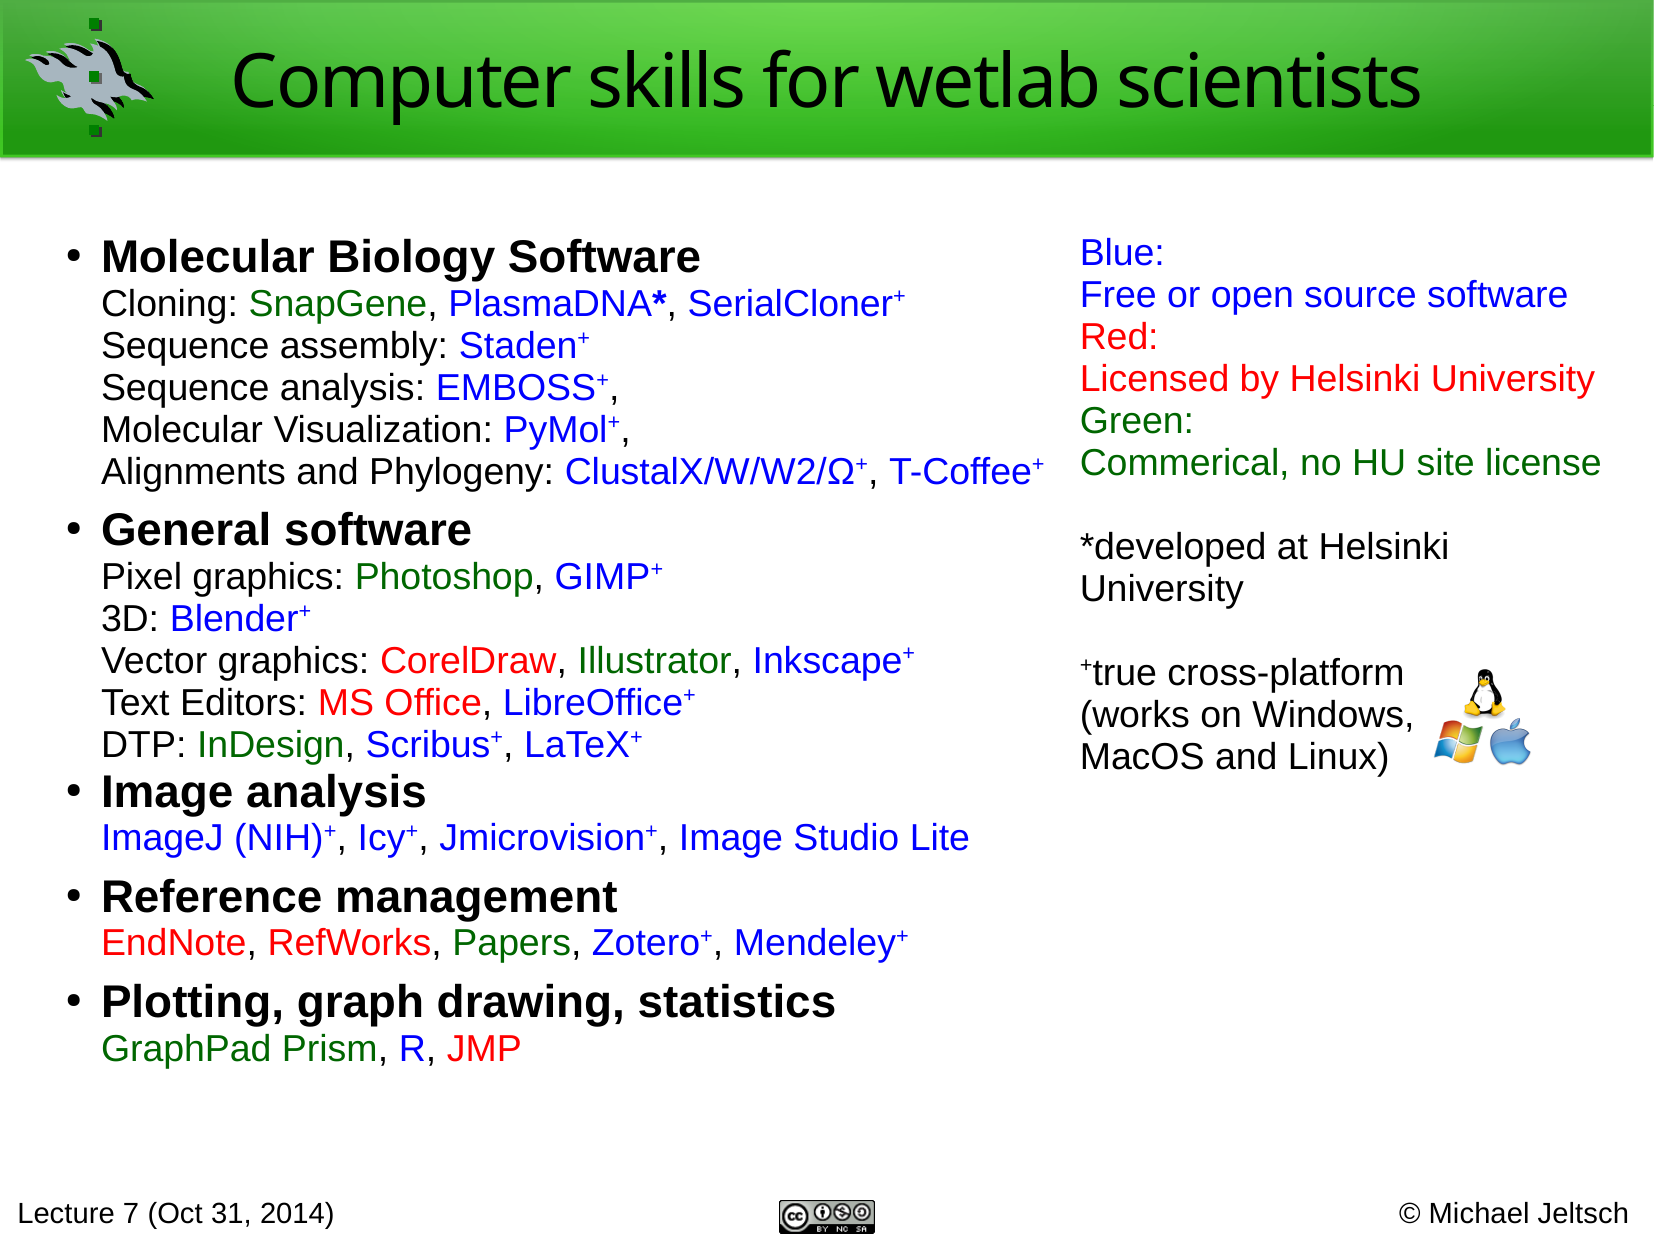

# Computer skills for wetlab scientists
Molecular Biology Software
Cloning: SnapGene, PlasmaDNA*, SerialCloner+
Sequence assembly: Staden+
Sequence analysis: EMBOSS+,
Molecular Visualization: PyMol+,
Alignments and Phylogeny: ClustalX/W/W2/Ω+, T-Coffee+
General software
Pixel graphics: Photoshop, GIMP+
3D: Blender+
Vector graphics: CorelDraw, Illustrator, Inkscape+
Text Editors: MS Office, LibreOffice+
DTP: InDesign, Scribus+, LaTeX+
Image analysis
ImageJ (NIH)+, Icy+, Jmicrovision+, Image Studio Lite
Reference management
EndNote, RefWorks, Papers, Zotero+, Mendeley+
Plotting, graph drawing, statistics
GraphPad Prism, R, JMP
Blue:
Free or open source software
Red:
Licensed by Helsinki University
Green:
Commerical, no HU site license
*developed at Helsinki University
+true cross-platform
(works on Windows,
MacOS and Linux)